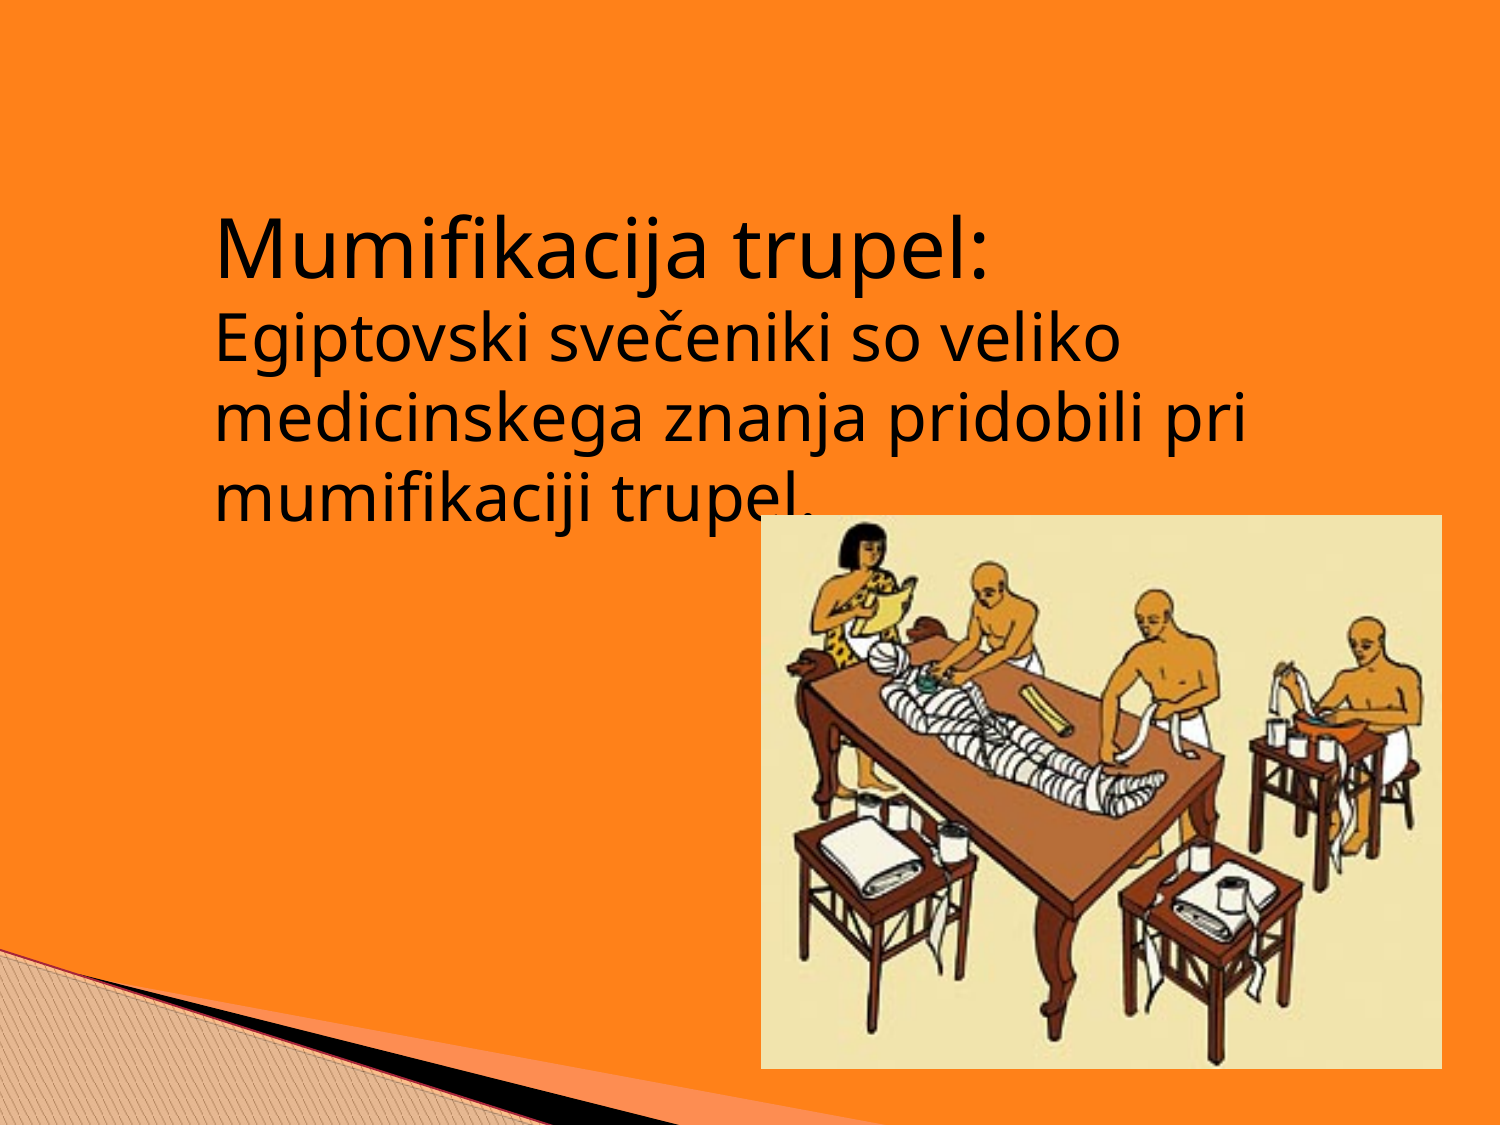

Mumifikacija trupel:
Egiptovski svečeniki so veliko medicinskega znanja pridobili pri mumifikaciji trupel.